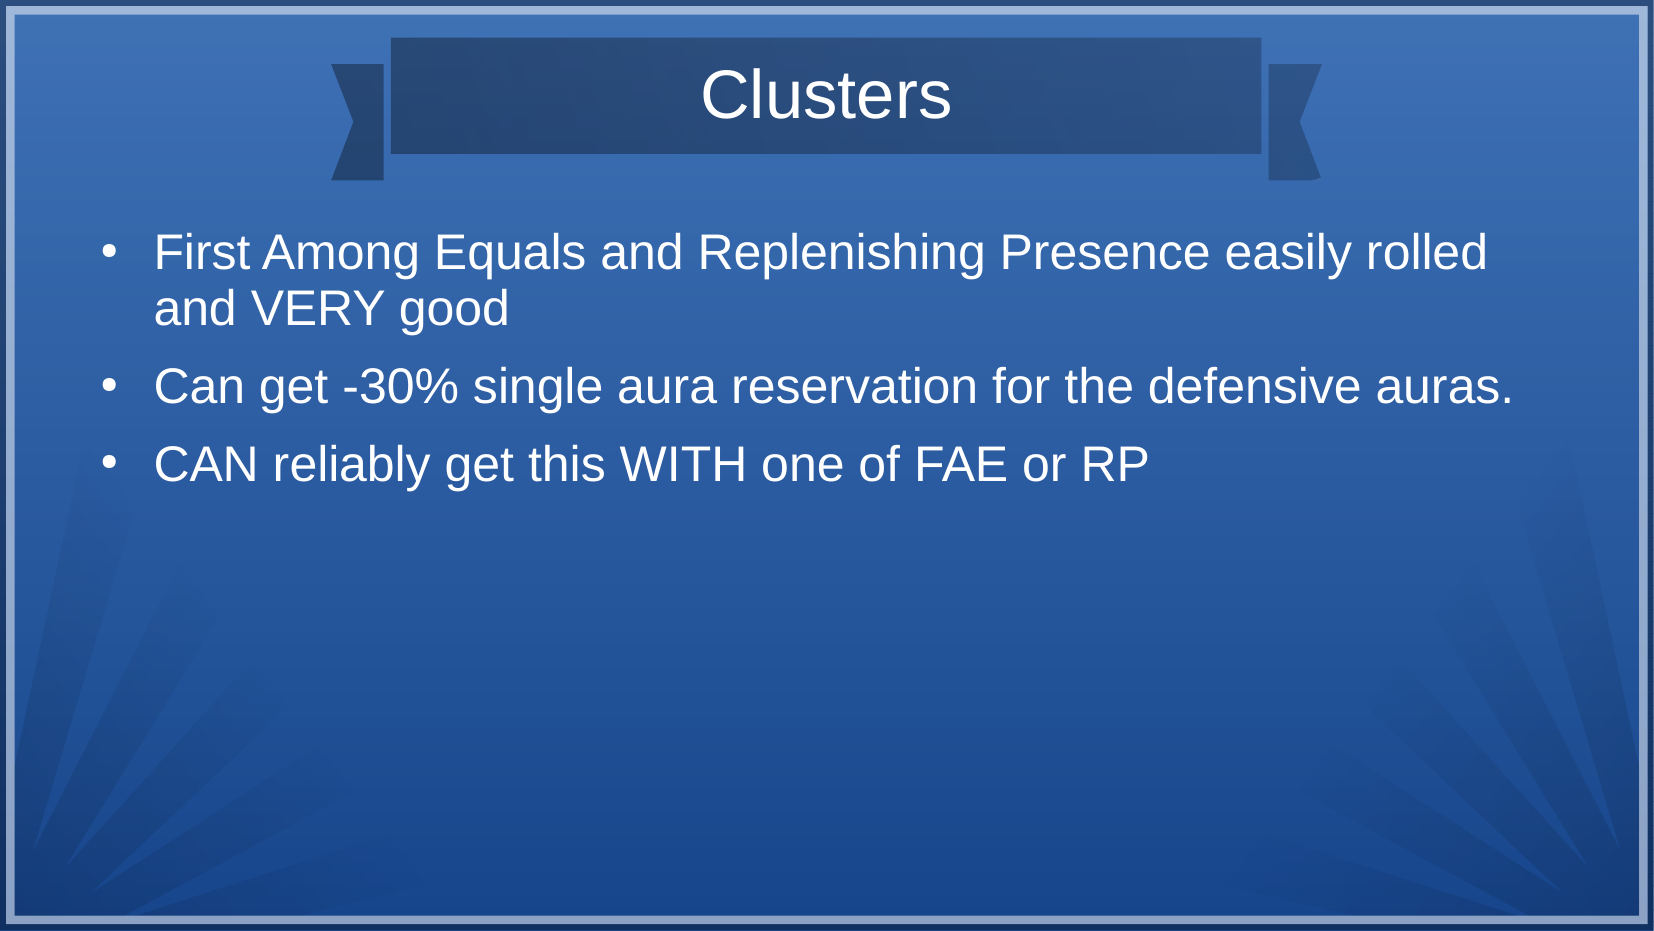

# Clusters
First Among Equals and Replenishing Presence easily rolled and VERY good
Can get -30% single aura reservation for the defensive auras.
CAN reliably get this WITH one of FAE or RP